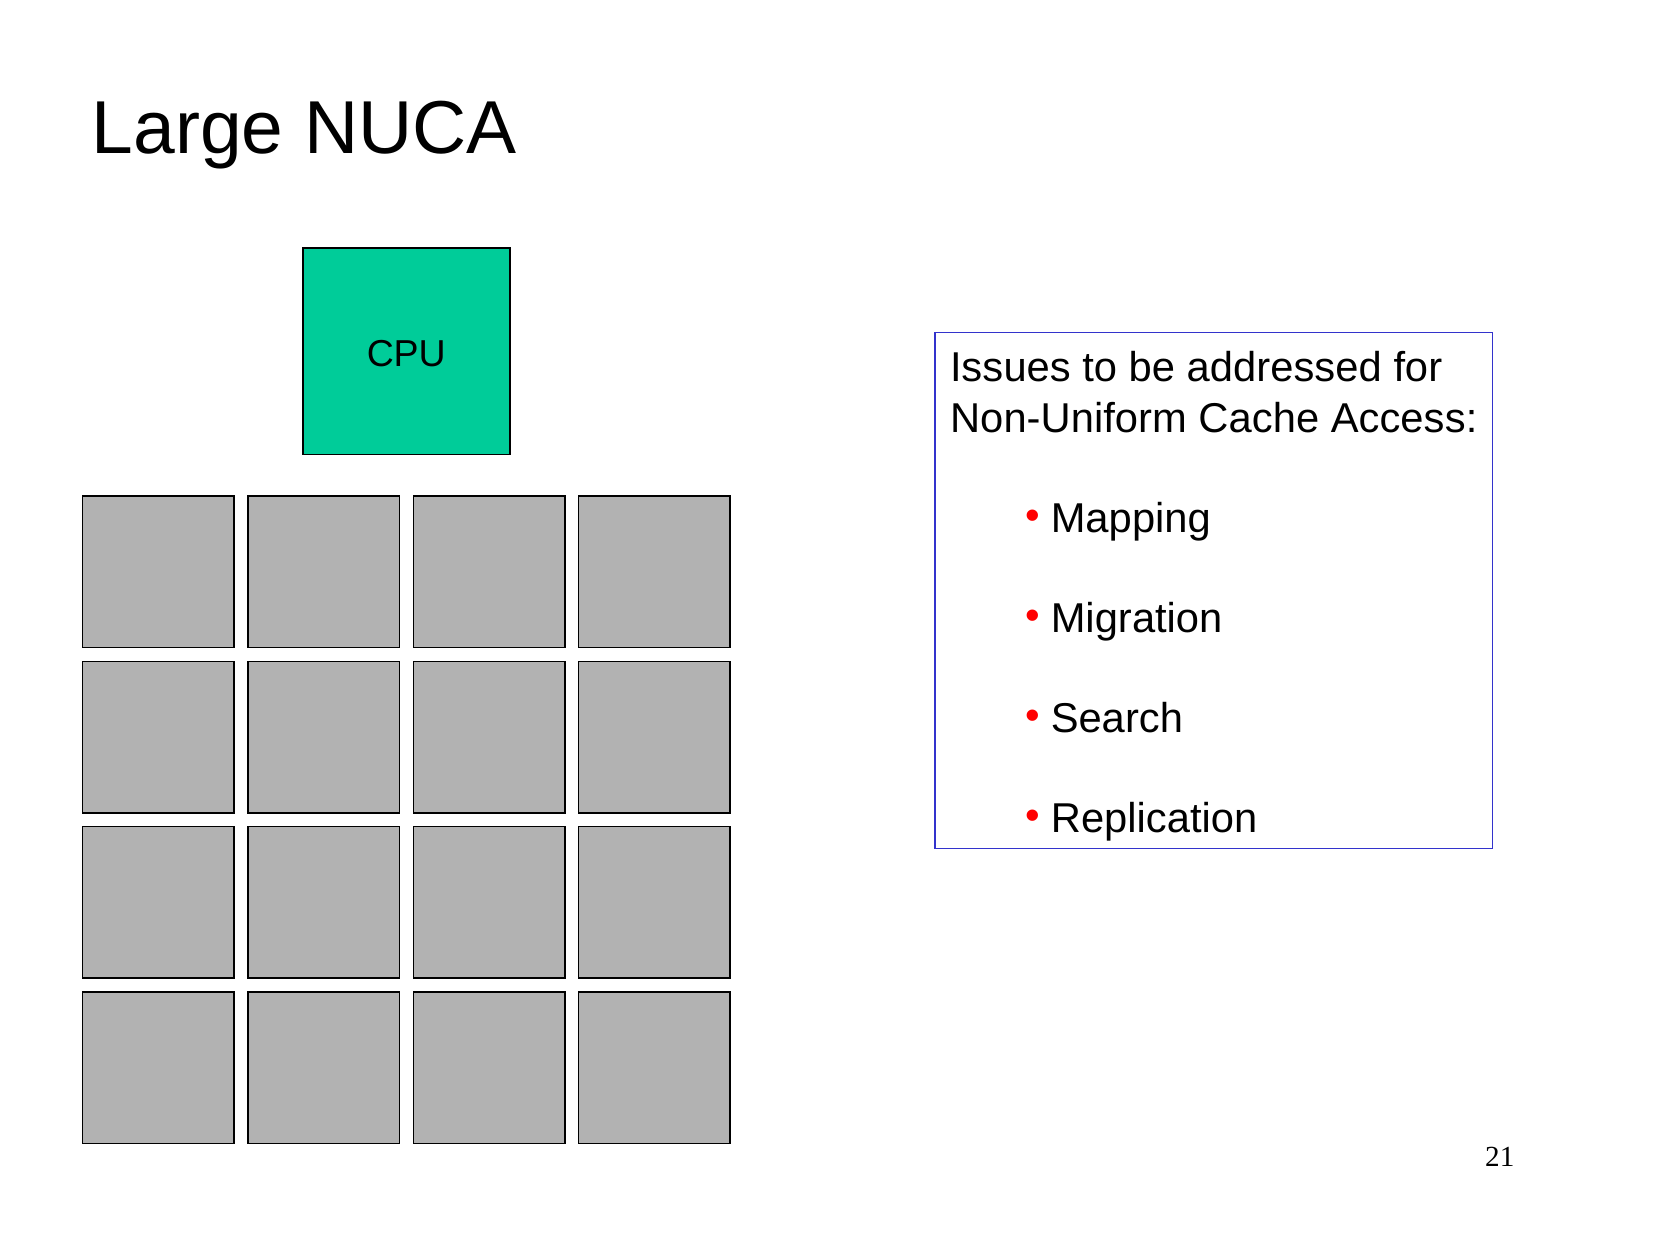

Large NUCA
CPU
Issues to be addressed for
Non-Uniform Cache Access:
 Mapping
 Migration
 Search
 Replication